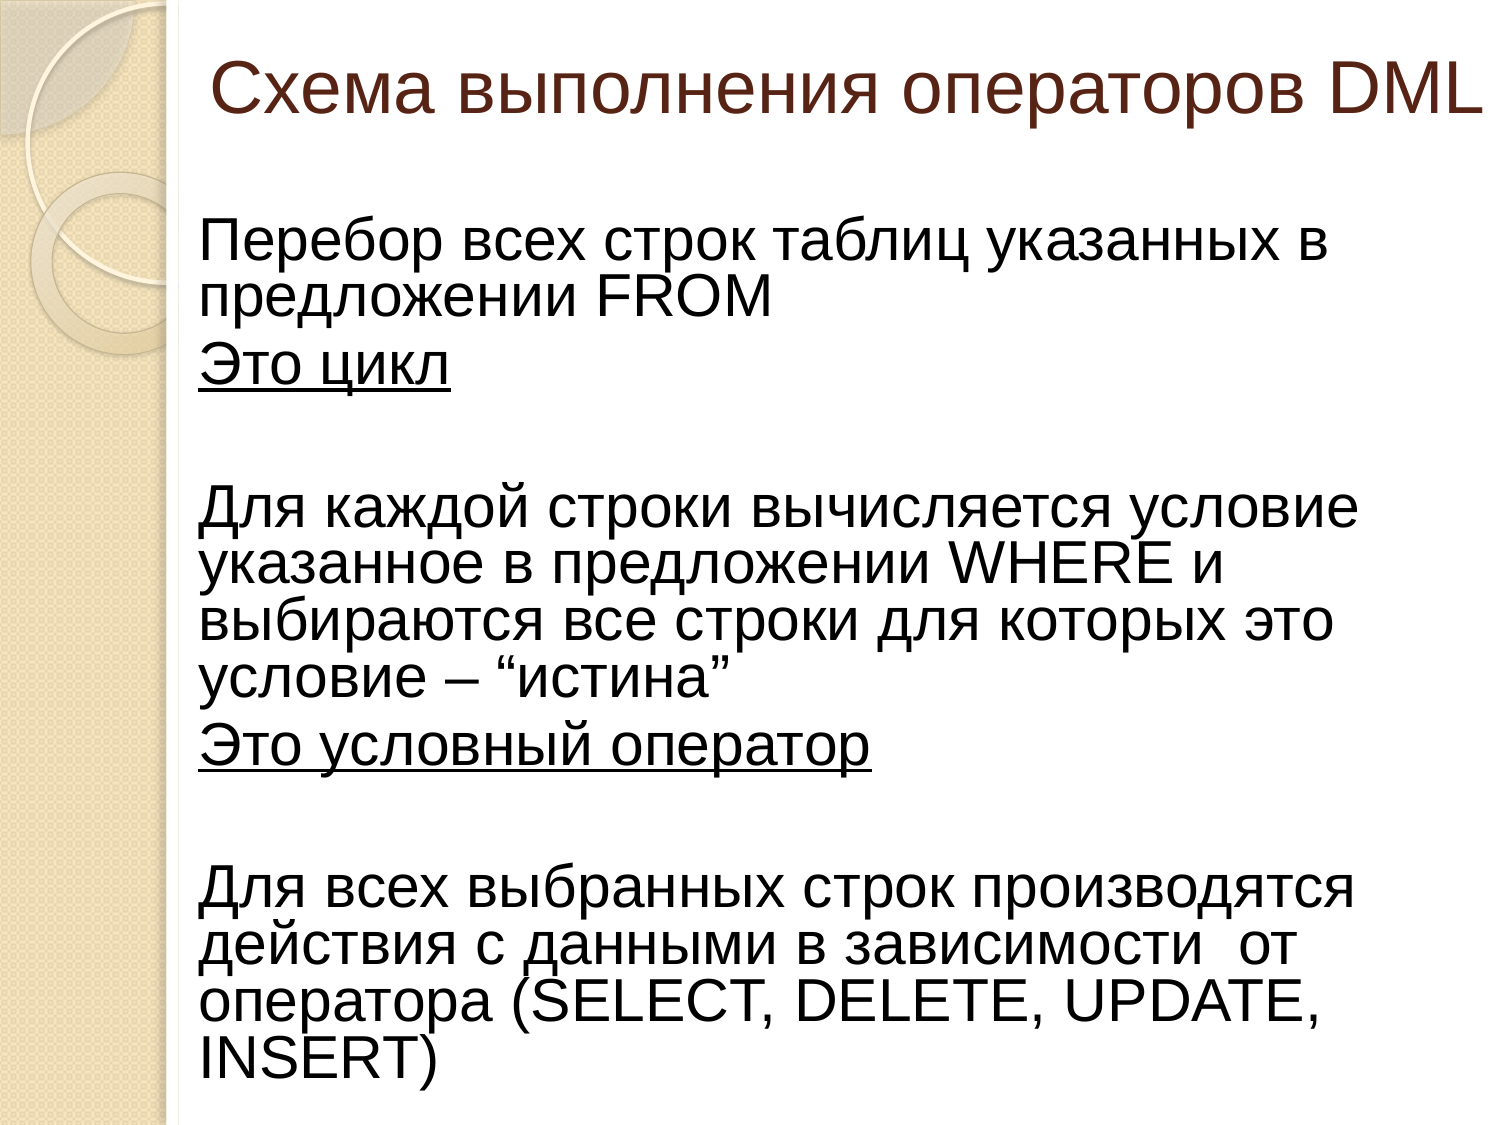

Схема выполнения операторов DML
# Перебор всех строк таблиц указанных в предложении FROM
Это цикл
Для каждой строки вычисляется условие указанное в предложении WHERE и выбираются все строки для которых это условие – “истина”
Это условный оператор
Для всех выбранных строк производятся действия с данными в зависимости от оператора (SELECT, DELETE, UPDATE, INSERT)